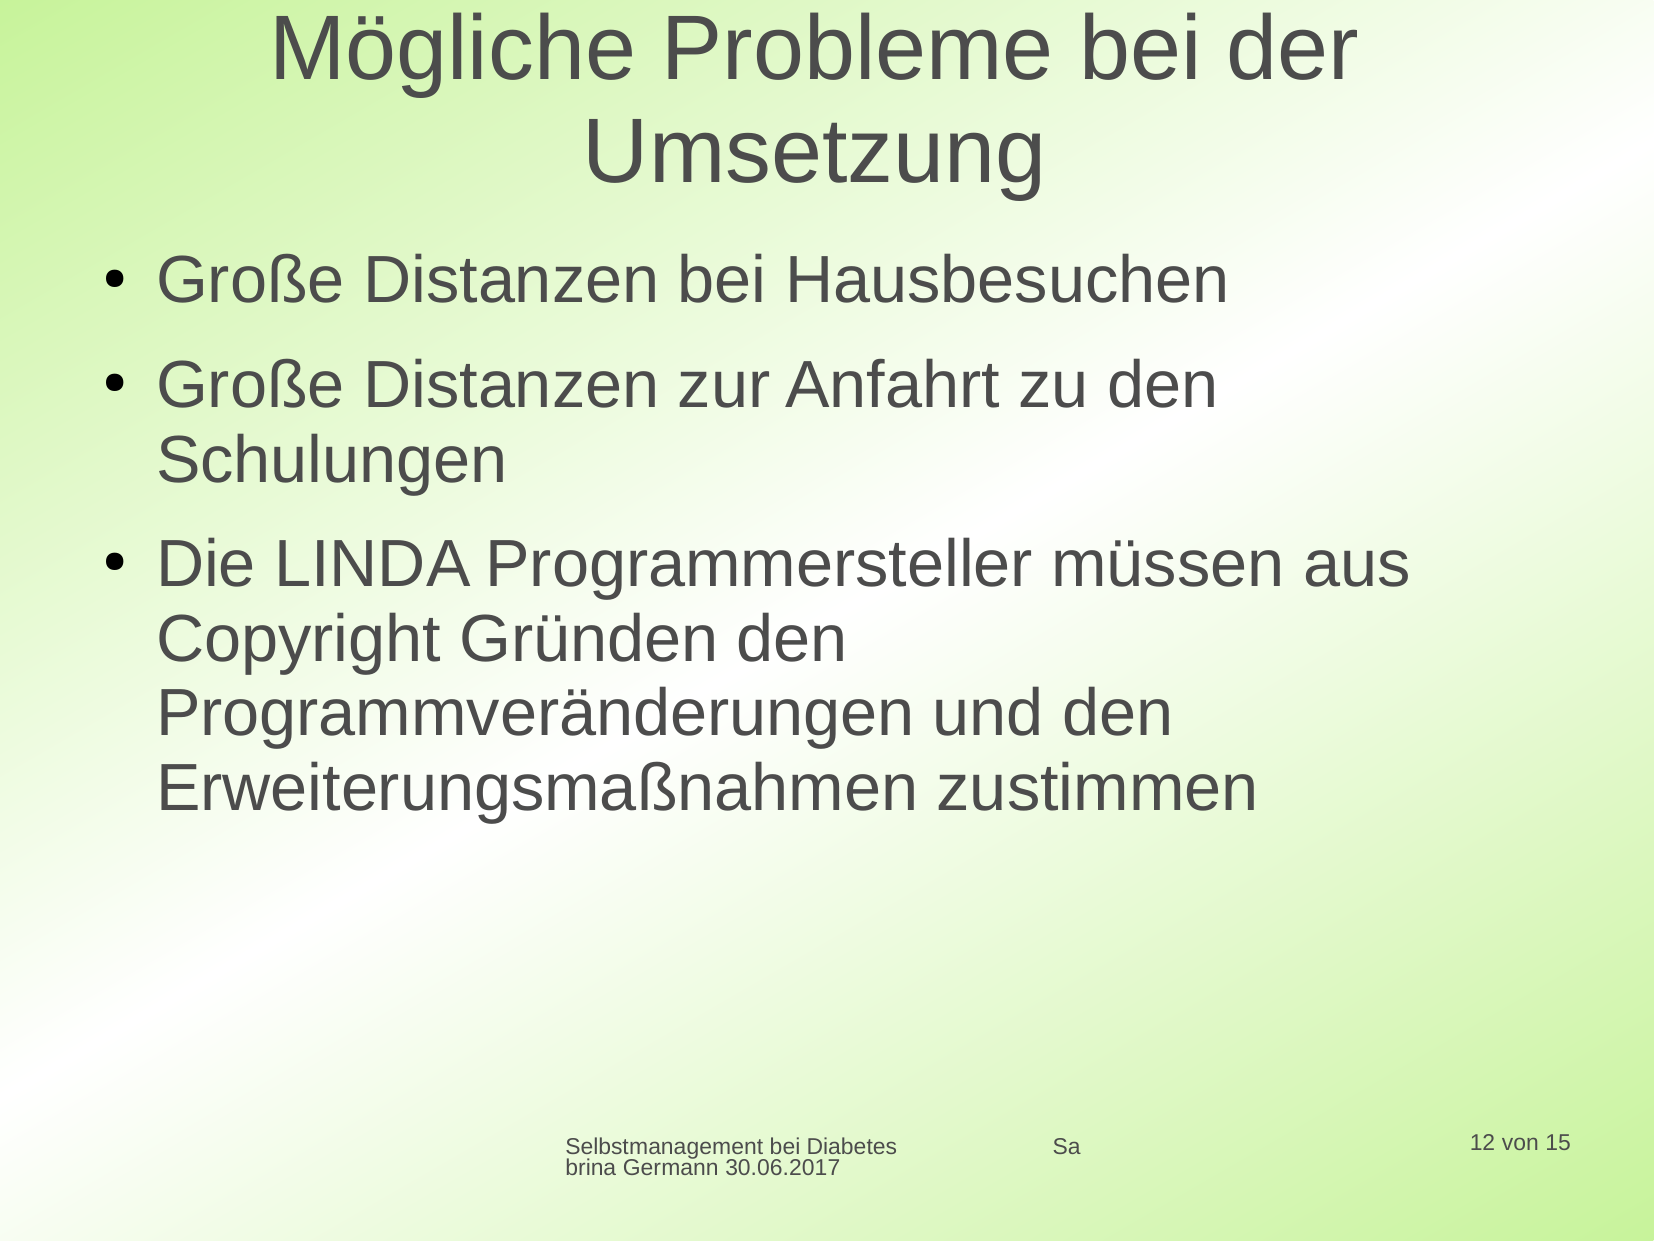

# Mögliche Probleme bei der Umsetzung
Große Distanzen bei Hausbesuchen
Große Distanzen zur Anfahrt zu den Schulungen
Die LINDA Programmersteller müssen aus Copyright Gründen den Programmveränderungen und den Erweiterungsmaßnahmen zustimmen
12
Selbstmanagement bei Diabetes Sabrina Germann 30.06.2017